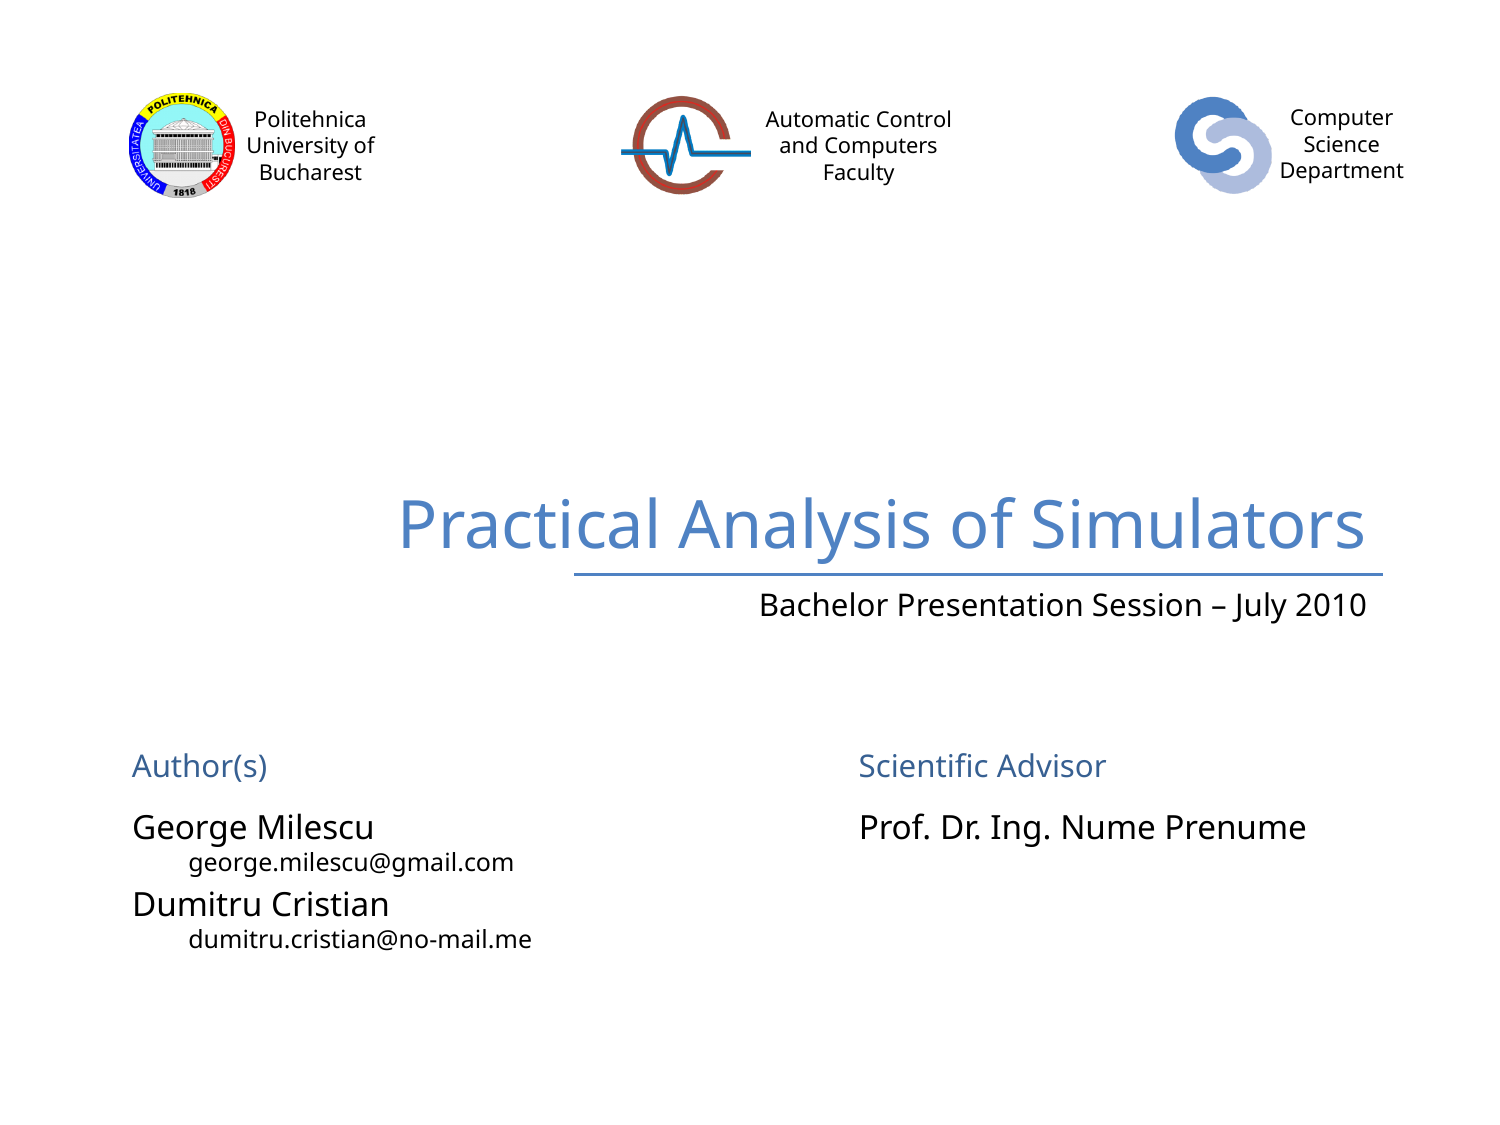

# Practical Analysis of Simulators
Bachelor Presentation Session – July 2010
Prof. Dr. Ing. Nume Prenume
George Milescu
george.milescu@gmail.com
Dumitru Cristian
dumitru.cristian@no-mail.me